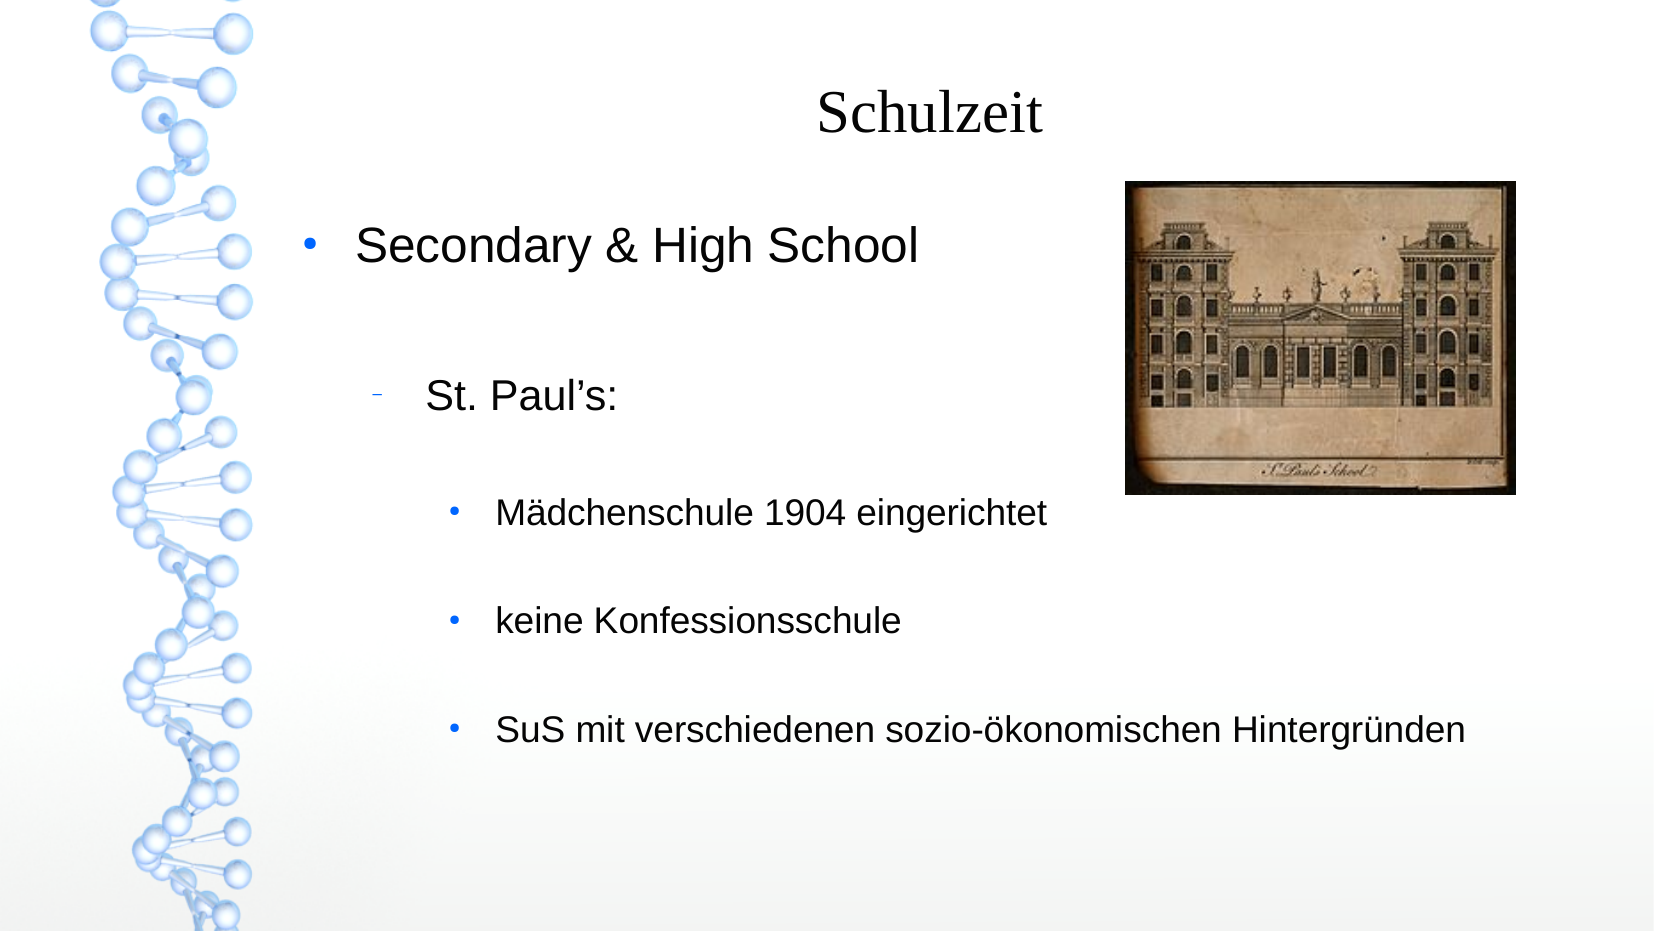

# Schulzeit
Secondary & High School
St. Paul’s:
Mädchenschule 1904 eingerichtet
keine Konfessionsschule
SuS mit verschiedenen sozio-ökonomischen Hintergründen